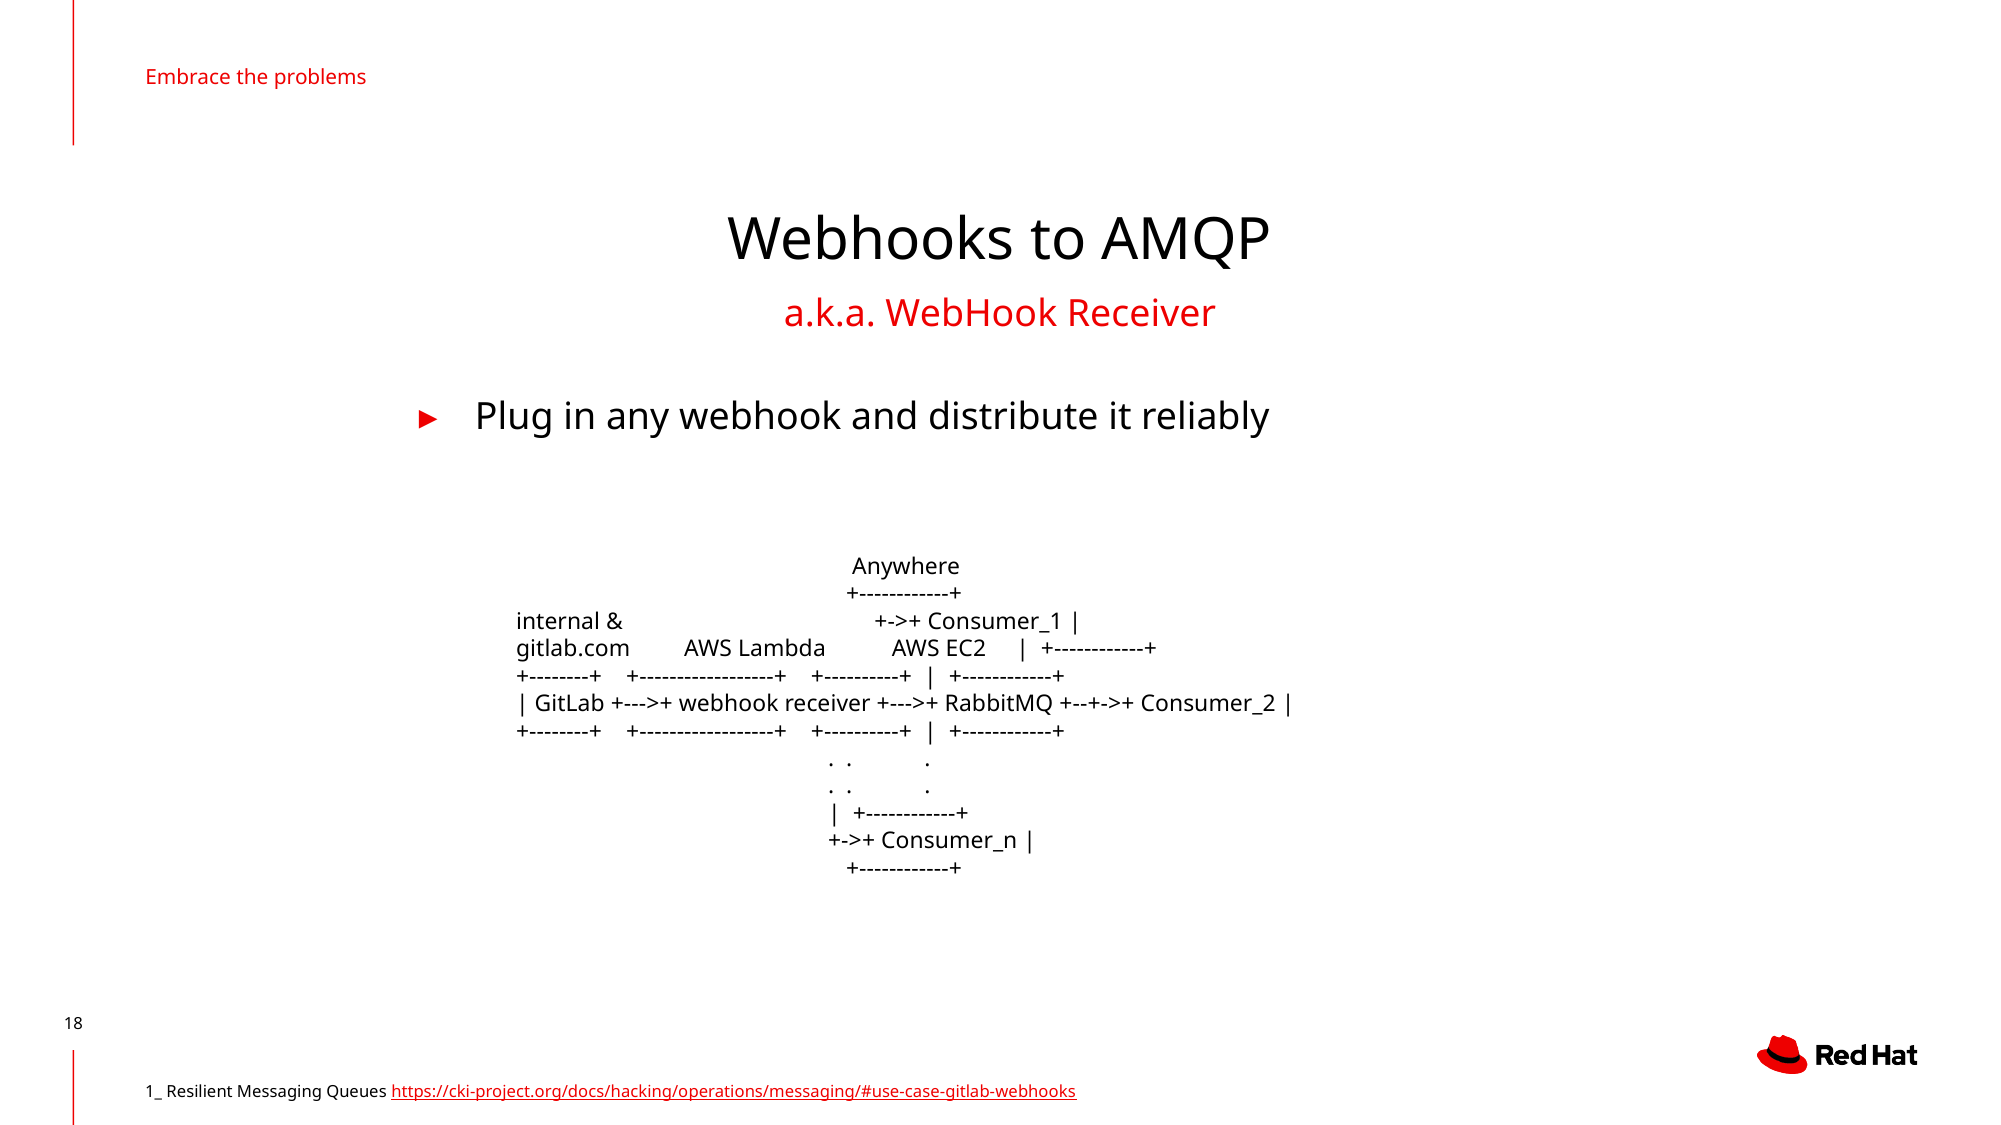

# Embrace the problems
Webhooks to AMQP
a.k.a. WebHook Receiver
Plug in any webhook and distribute it reliably
 Anywhere
 +------------+
internal & +->+ Consumer_1 |
gitlab.com AWS Lambda AWS EC2 | +------------+
+--------+ +------------------+ +----------+ | +------------+
| GitLab +--->+ webhook receiver +--->+ RabbitMQ +--+->+ Consumer_2 |
+--------+ +------------------+ +----------+ | +------------+
 . . .
 . . .
 | +------------+
 +->+ Consumer_n |
 +------------+
1_ Resilient Messaging Queues https://cki-project.org/docs/hacking/operations/messaging/#use-case-gitlab-webhooks